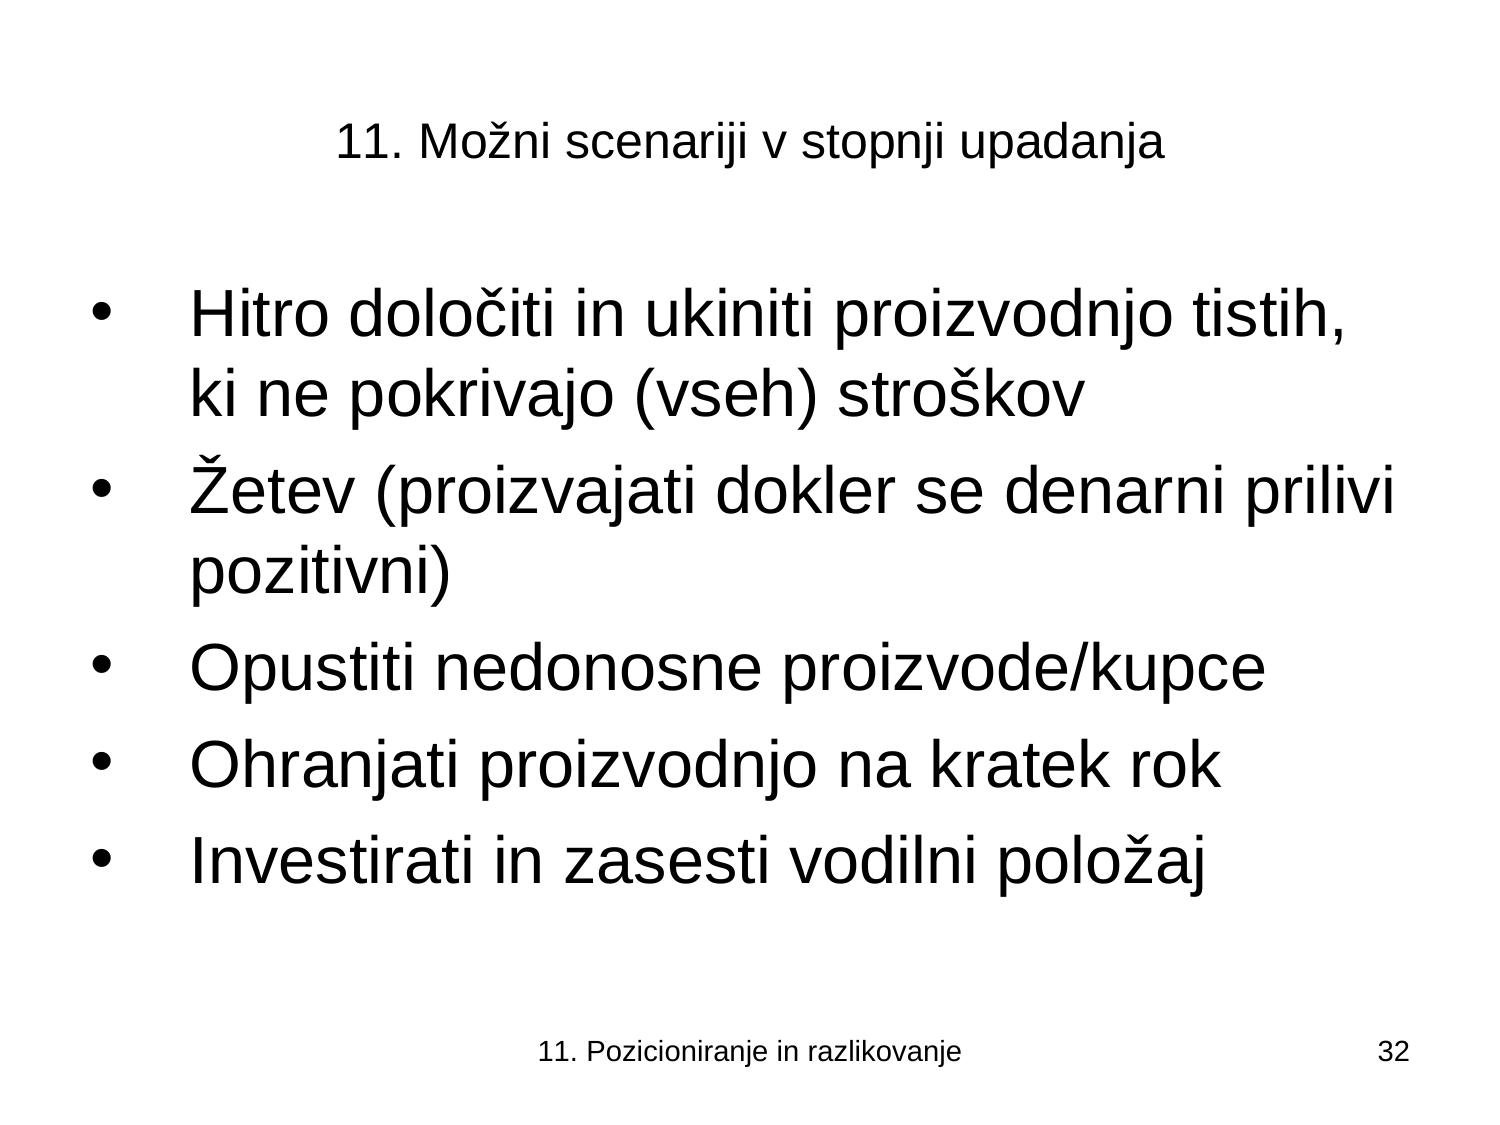

# 11. Možni scenariji v stopnji upadanja
Hitro določiti in ukiniti proizvodnjo tistih, ki ne pokrivajo (vseh) stroškov
Žetev (proizvajati dokler se denarni prilivi pozitivni)
Opustiti nedonosne proizvode/kupce
Ohranjati proizvodnjo na kratek rok
Investirati in zasesti vodilni položaj
11. Pozicioniranje in razlikovanje